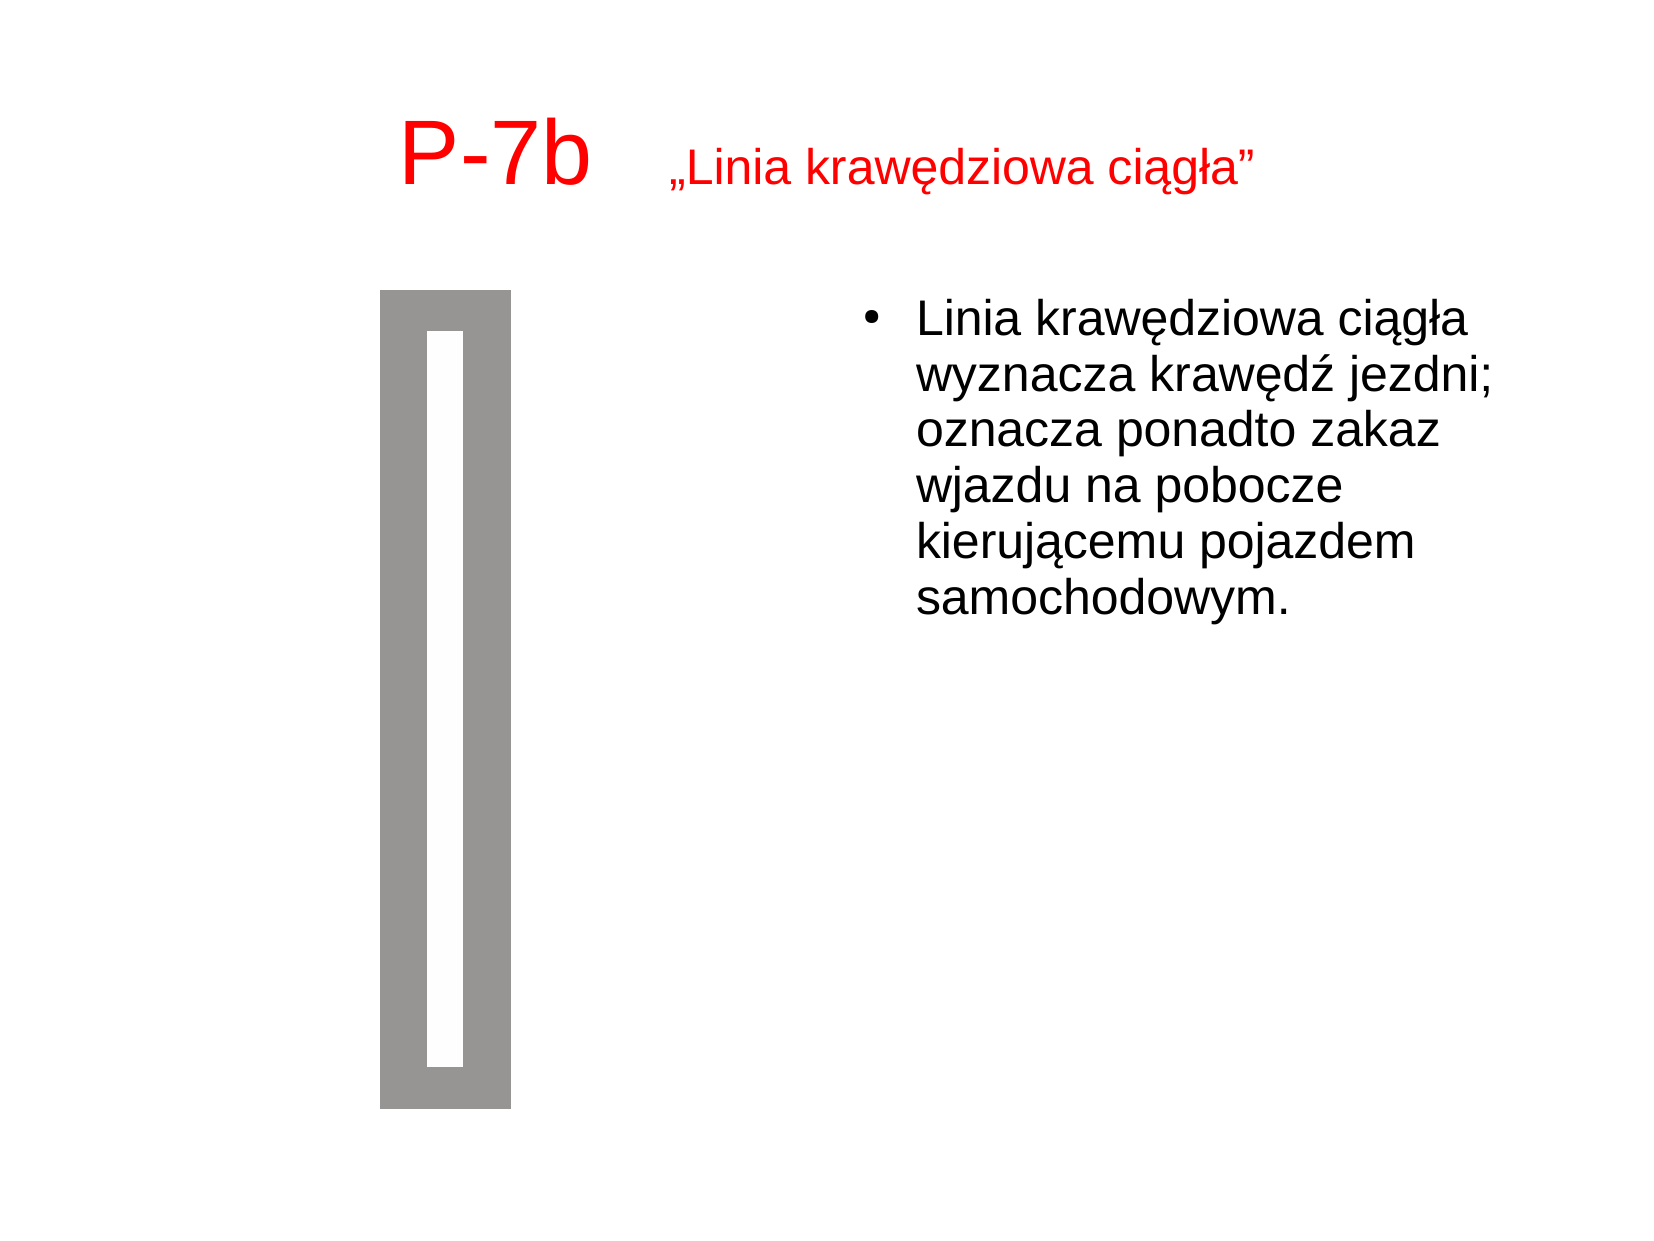

# P-7b „Linia krawędziowa ciągła”
Linia krawędziowa ciągła wyznacza krawędź jezdni; oznacza ponadto zakaz wjazdu na pobocze kierującemu pojazdem samochodowym.